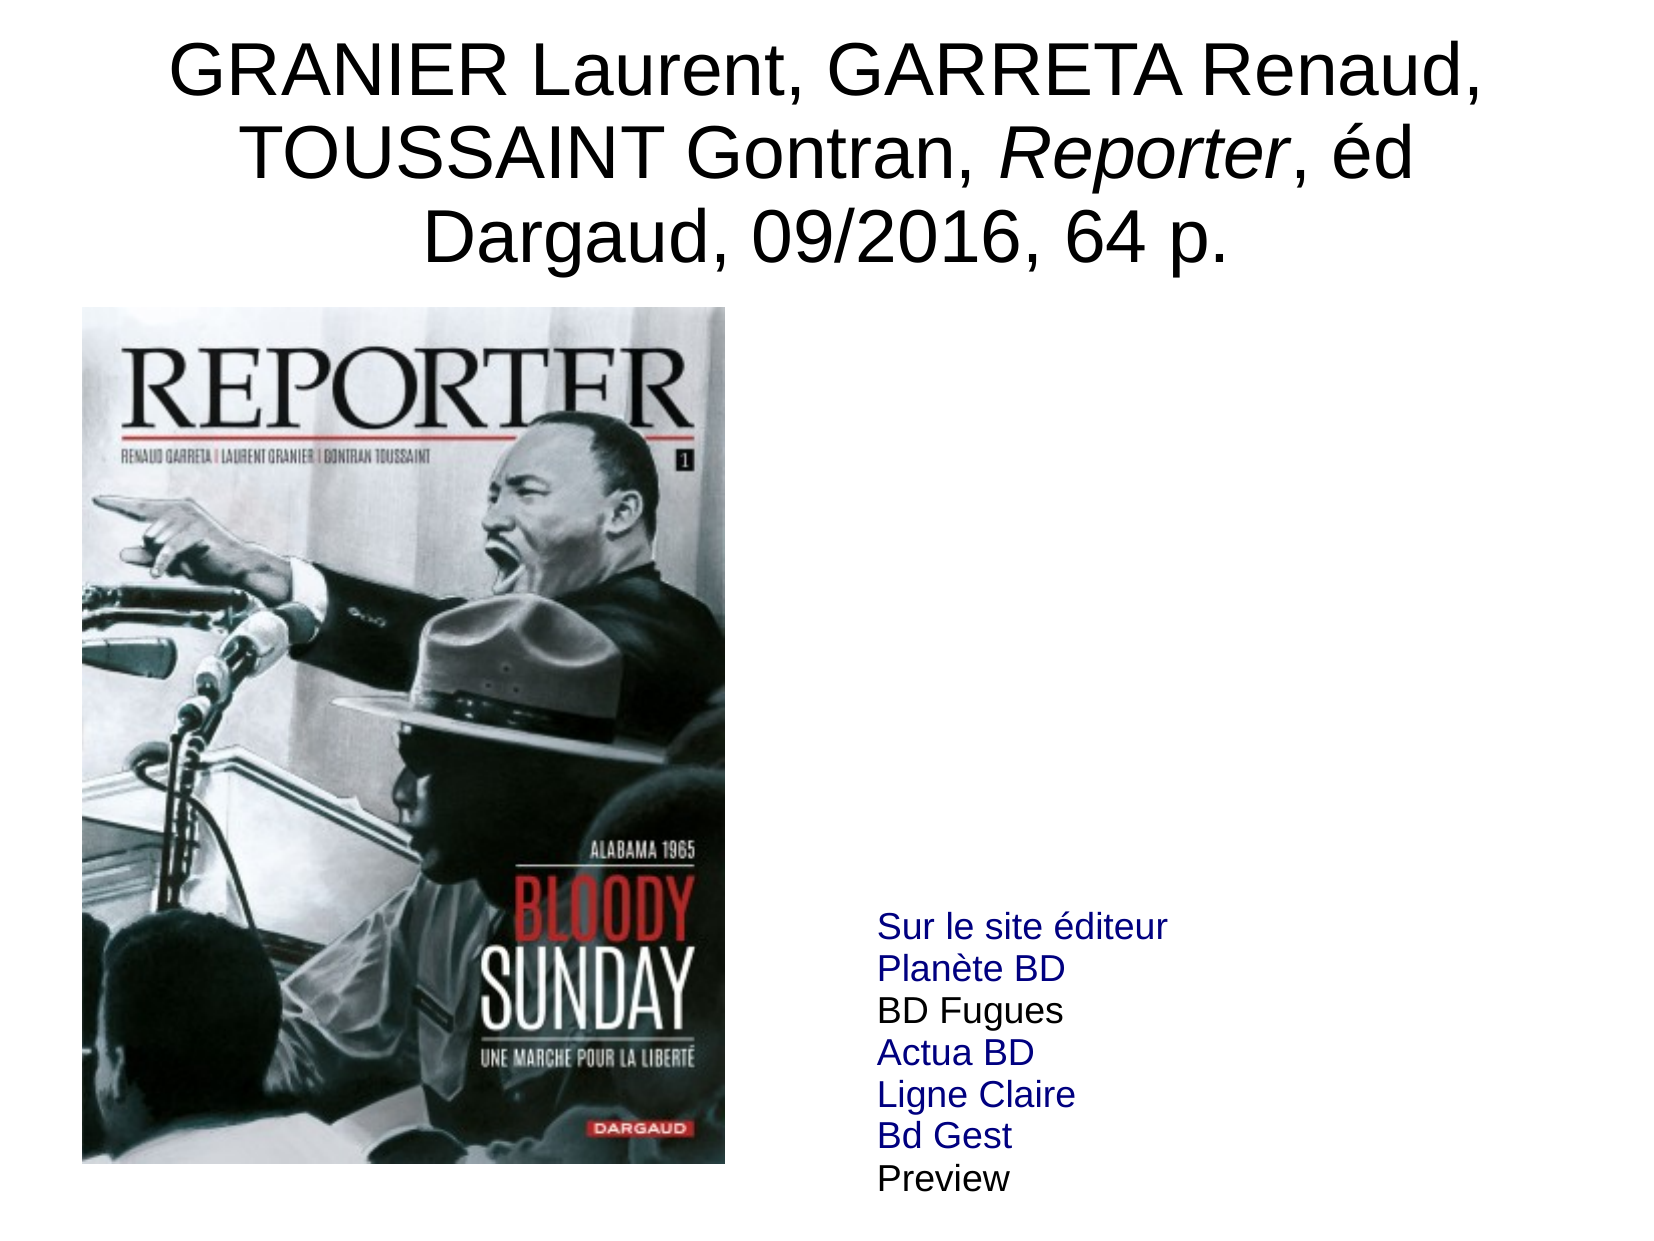

# GRANIER Laurent, GARRETA Renaud, TOUSSAINT Gontran, Reporter, éd Dargaud, 09/2016, 64 p.
Sur le site éditeur
Planète BD
BD Fugues
Actua BD
Ligne Claire
Bd Gest
Preview